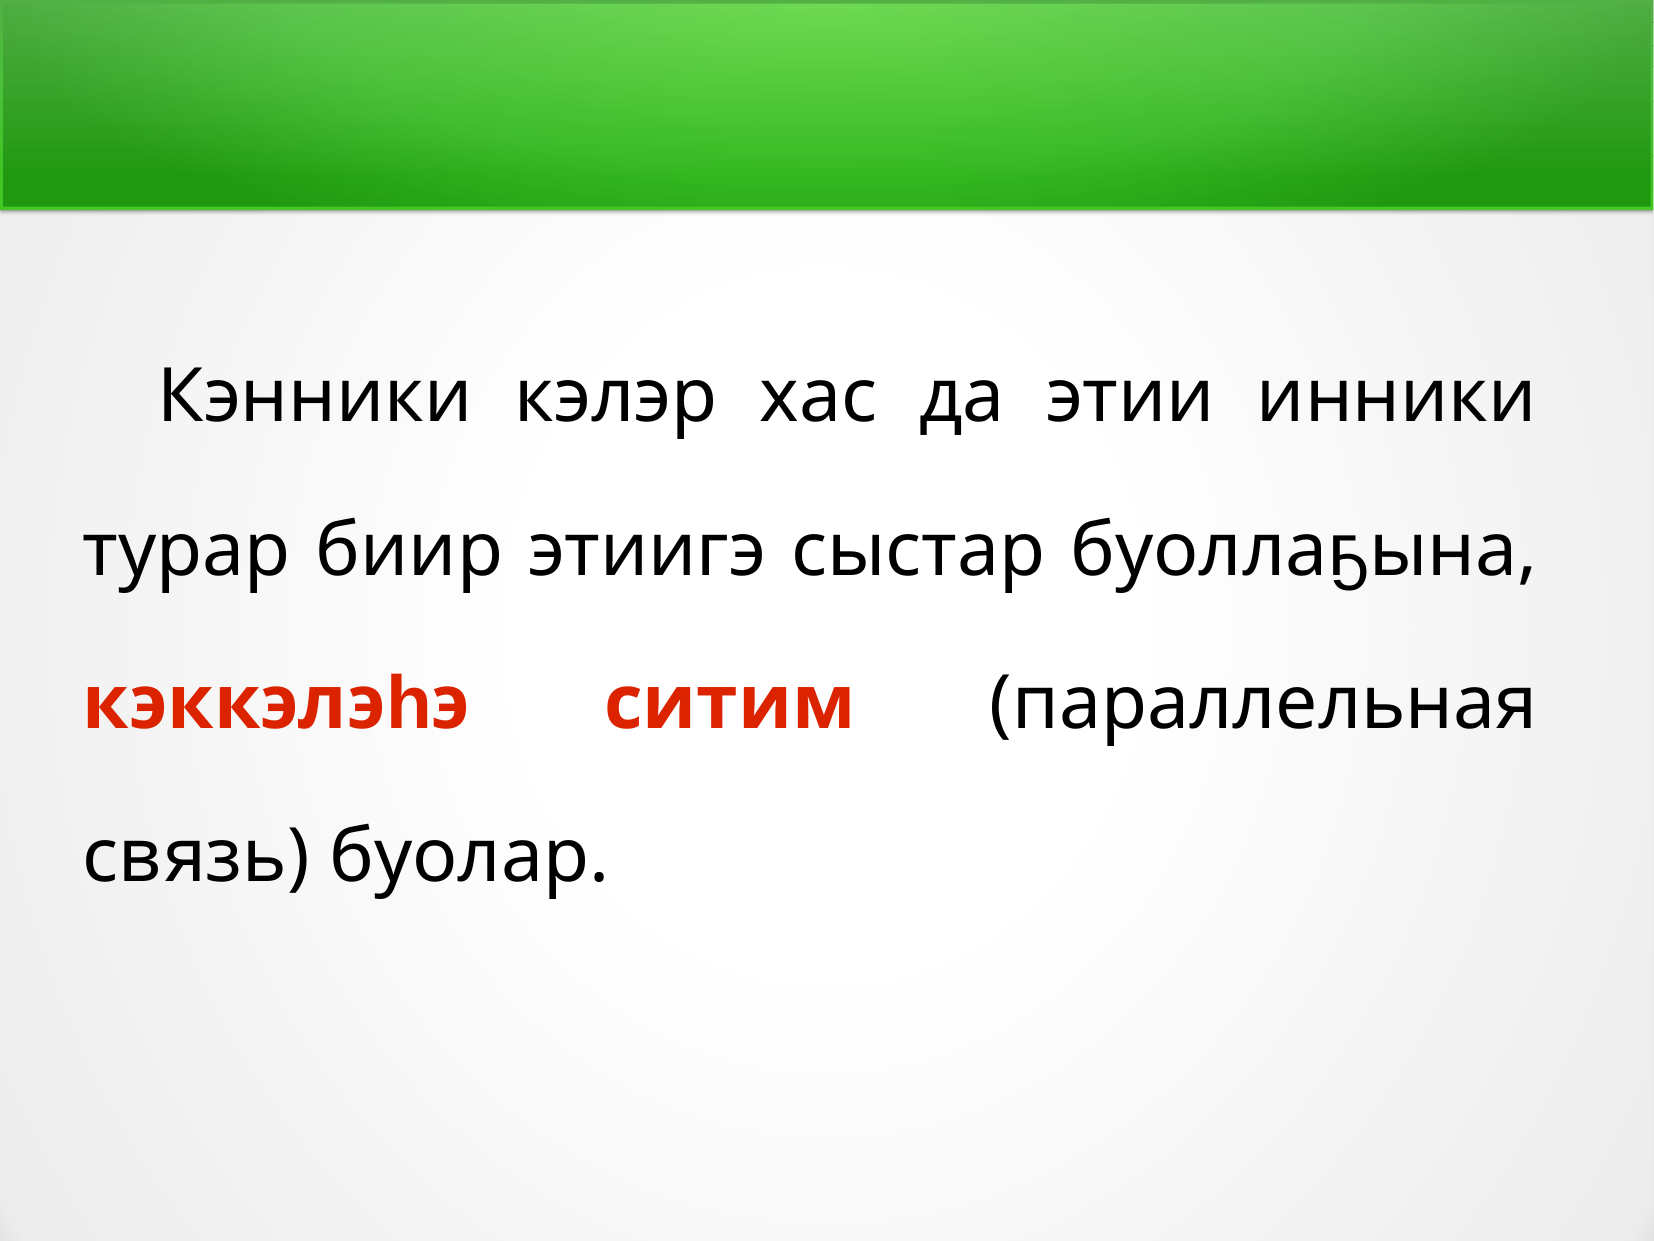

#
Кэнники кэлэр хас да этии инники турар биир этиигэ сыстар буоллаҕына, кэккэлэһэ ситим (параллельная связь) буолар.